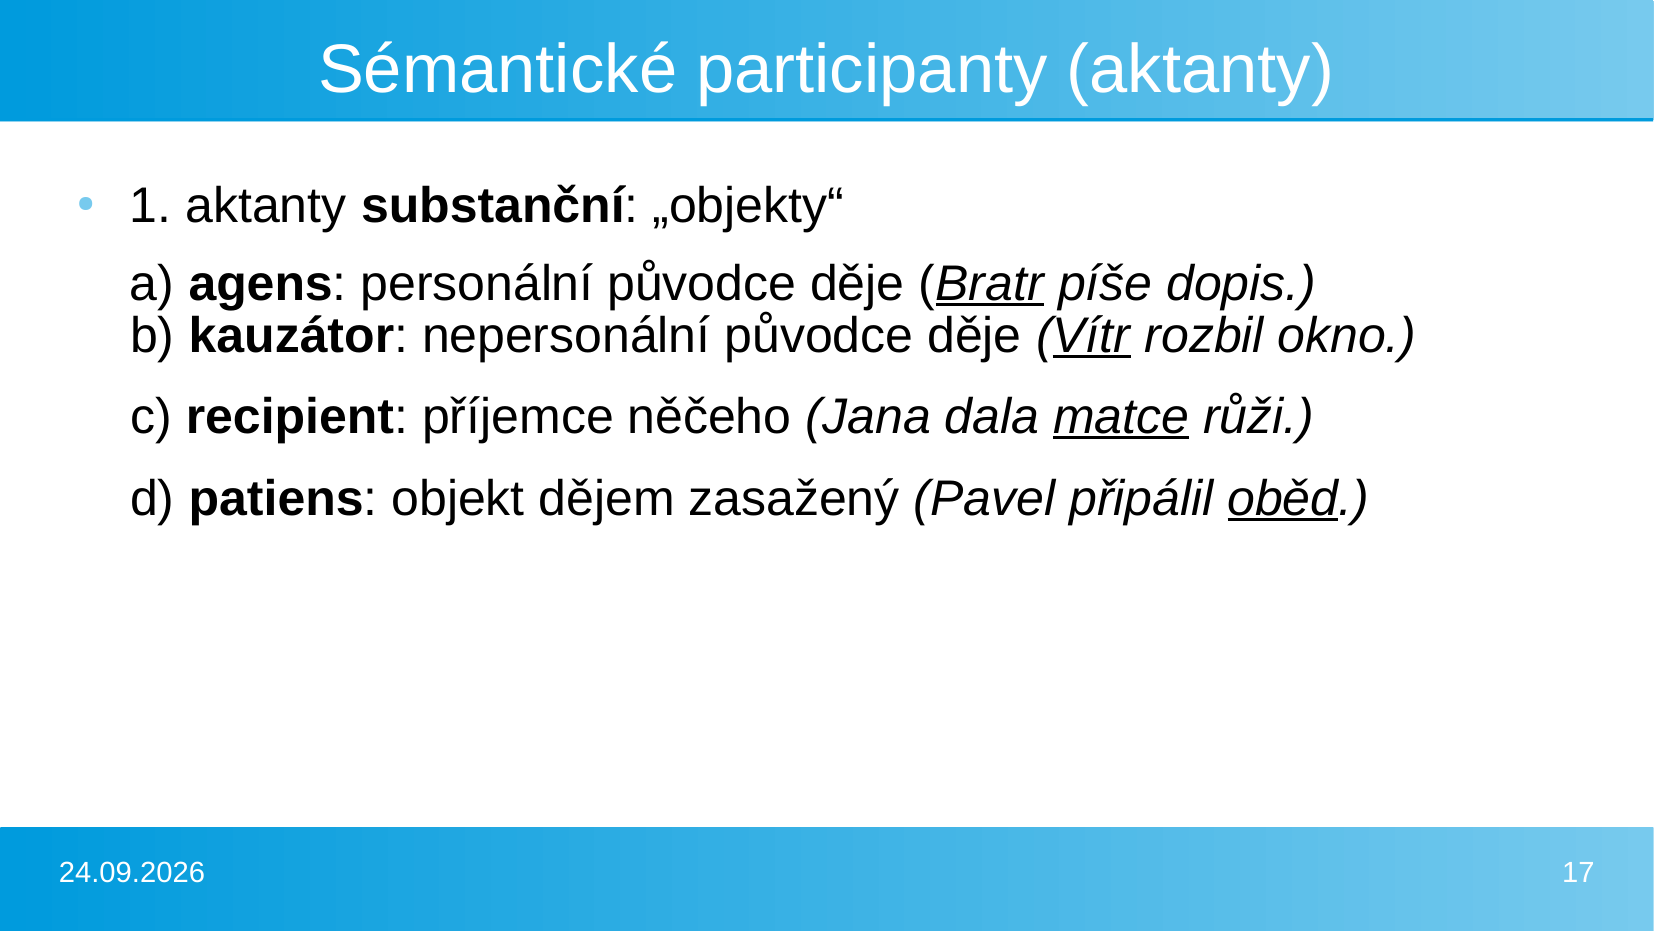

# Sémantické participanty (aktanty)
1. aktanty substanční: „objekty“
a) agens: personální původce děje (Bratr píše dopis.)
b) kauzátor: nepersonální původce děje (Vítr rozbil okno.)
c) recipient: příjemce něčeho (Jana dala matce růži.)
d) patiens: objekt dějem zasažený (Pavel připálil oběd.)
17